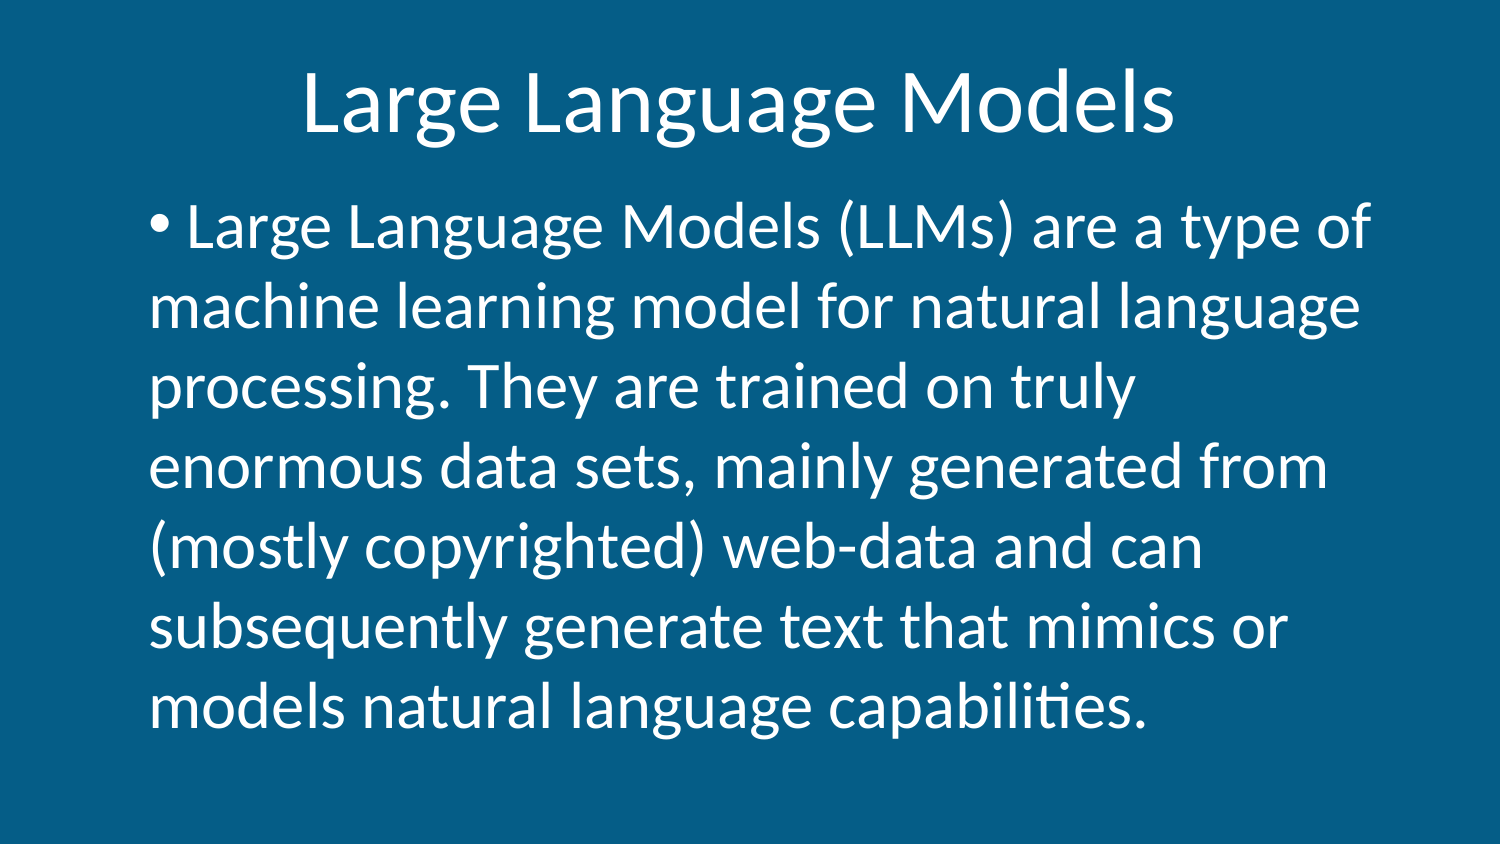

# Large Language Models
 Large Language Models (LLMs) are a type of machine learning model for natural language processing. They are trained on truly enormous data sets, mainly generated from (mostly copyrighted) web-data and can subsequently generate text that mimics or models natural language capabilities.